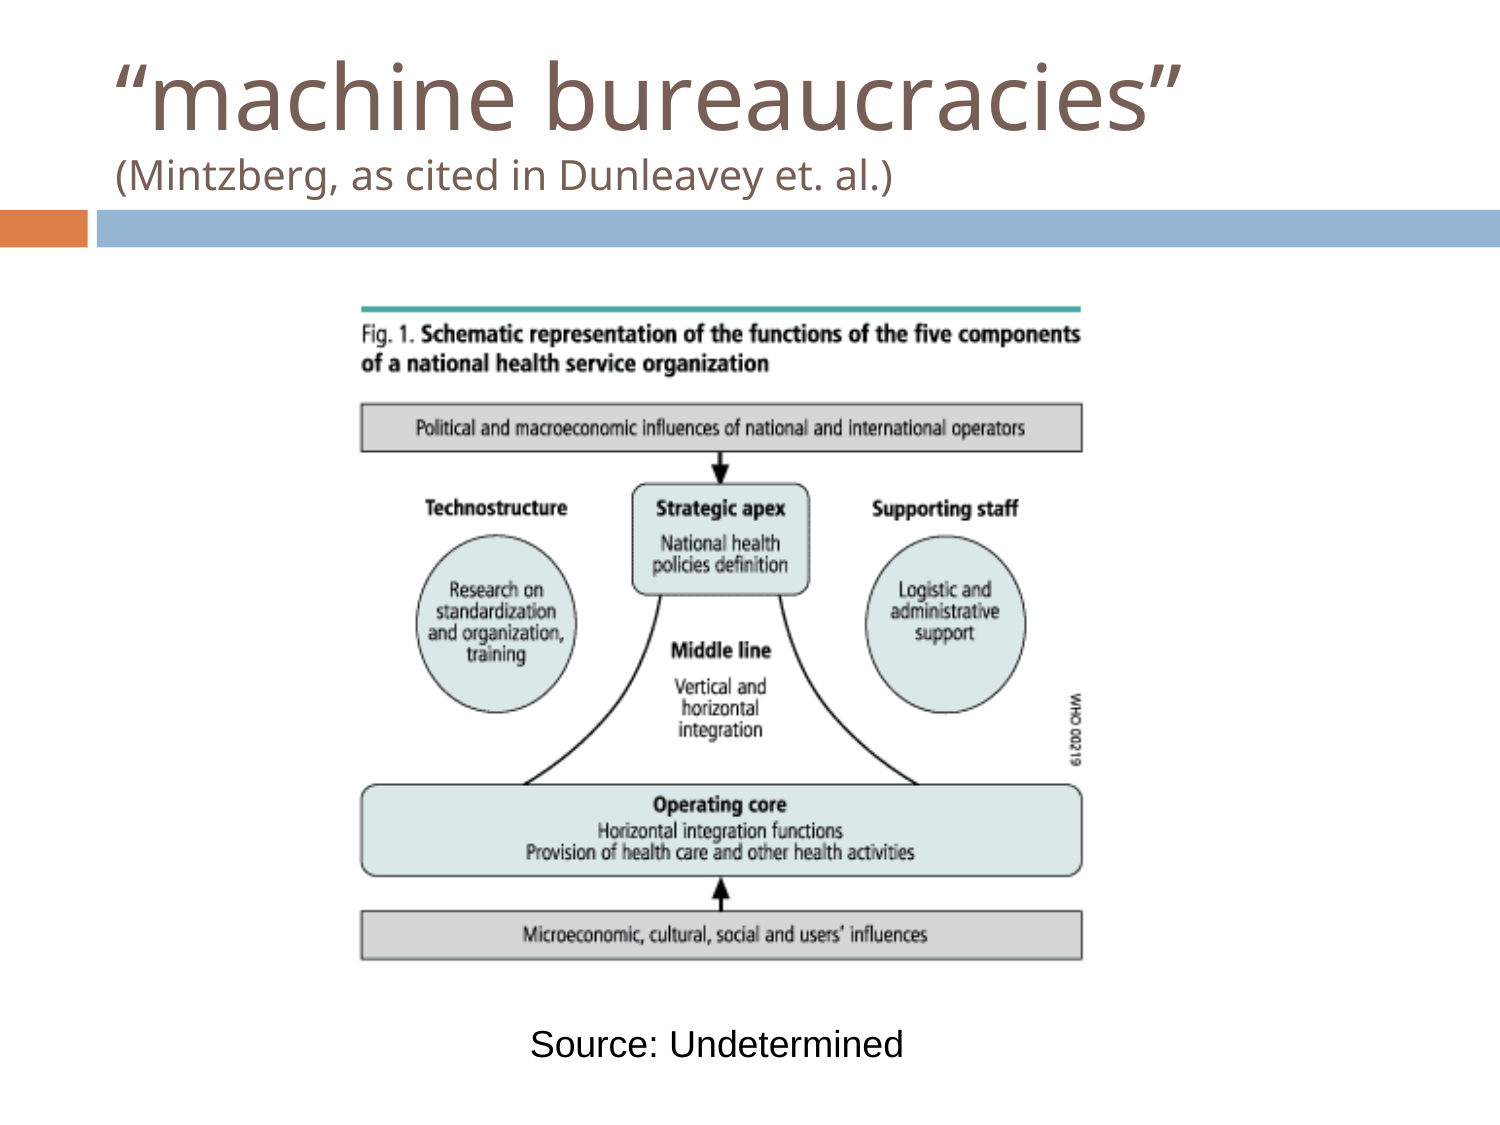

# “machine bureaucracies” (Mintzberg, as cited in Dunleavey et. al.)
Source: Undetermined